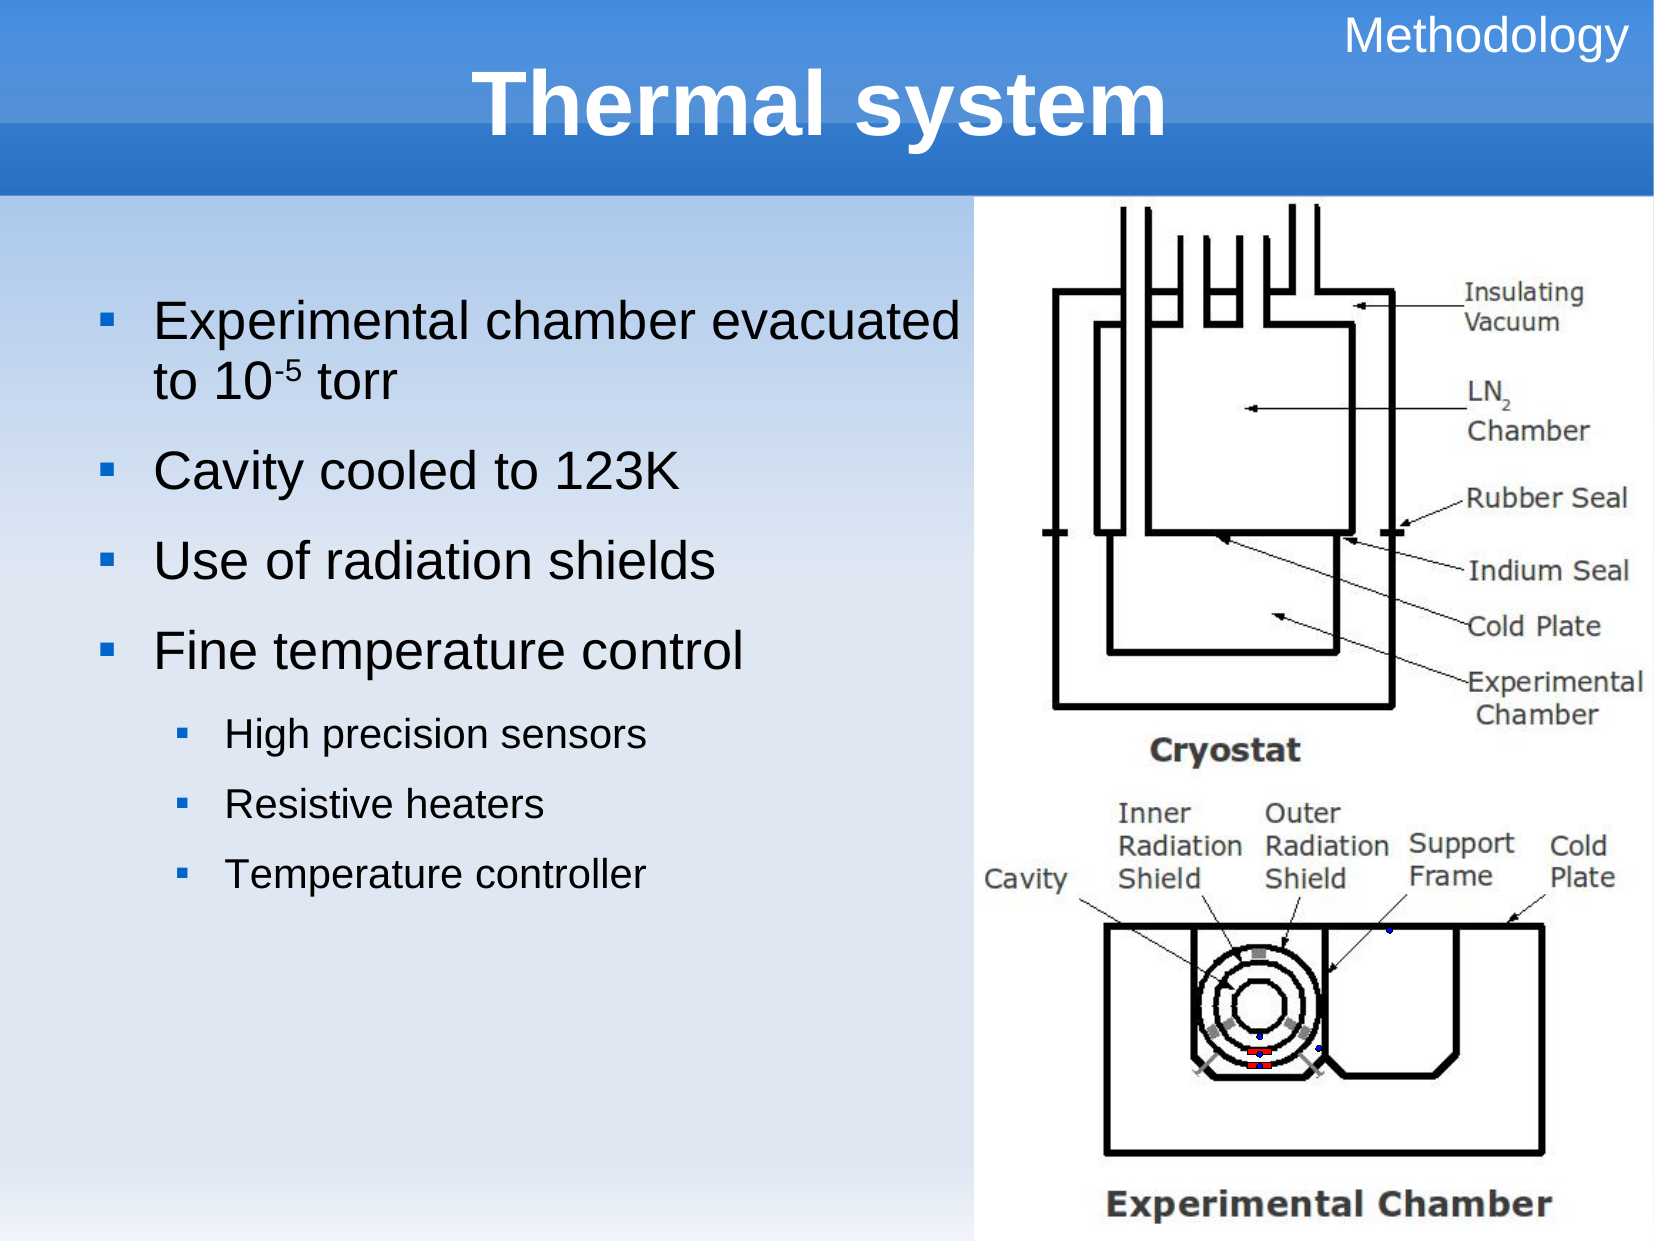

# Thermal system
Methodology
Experimental chamber evacuated to 10-5 torr
Cavity cooled to 123K
Use of radiation shields
Fine temperature control
High precision sensors
Resistive heaters
Temperature controller